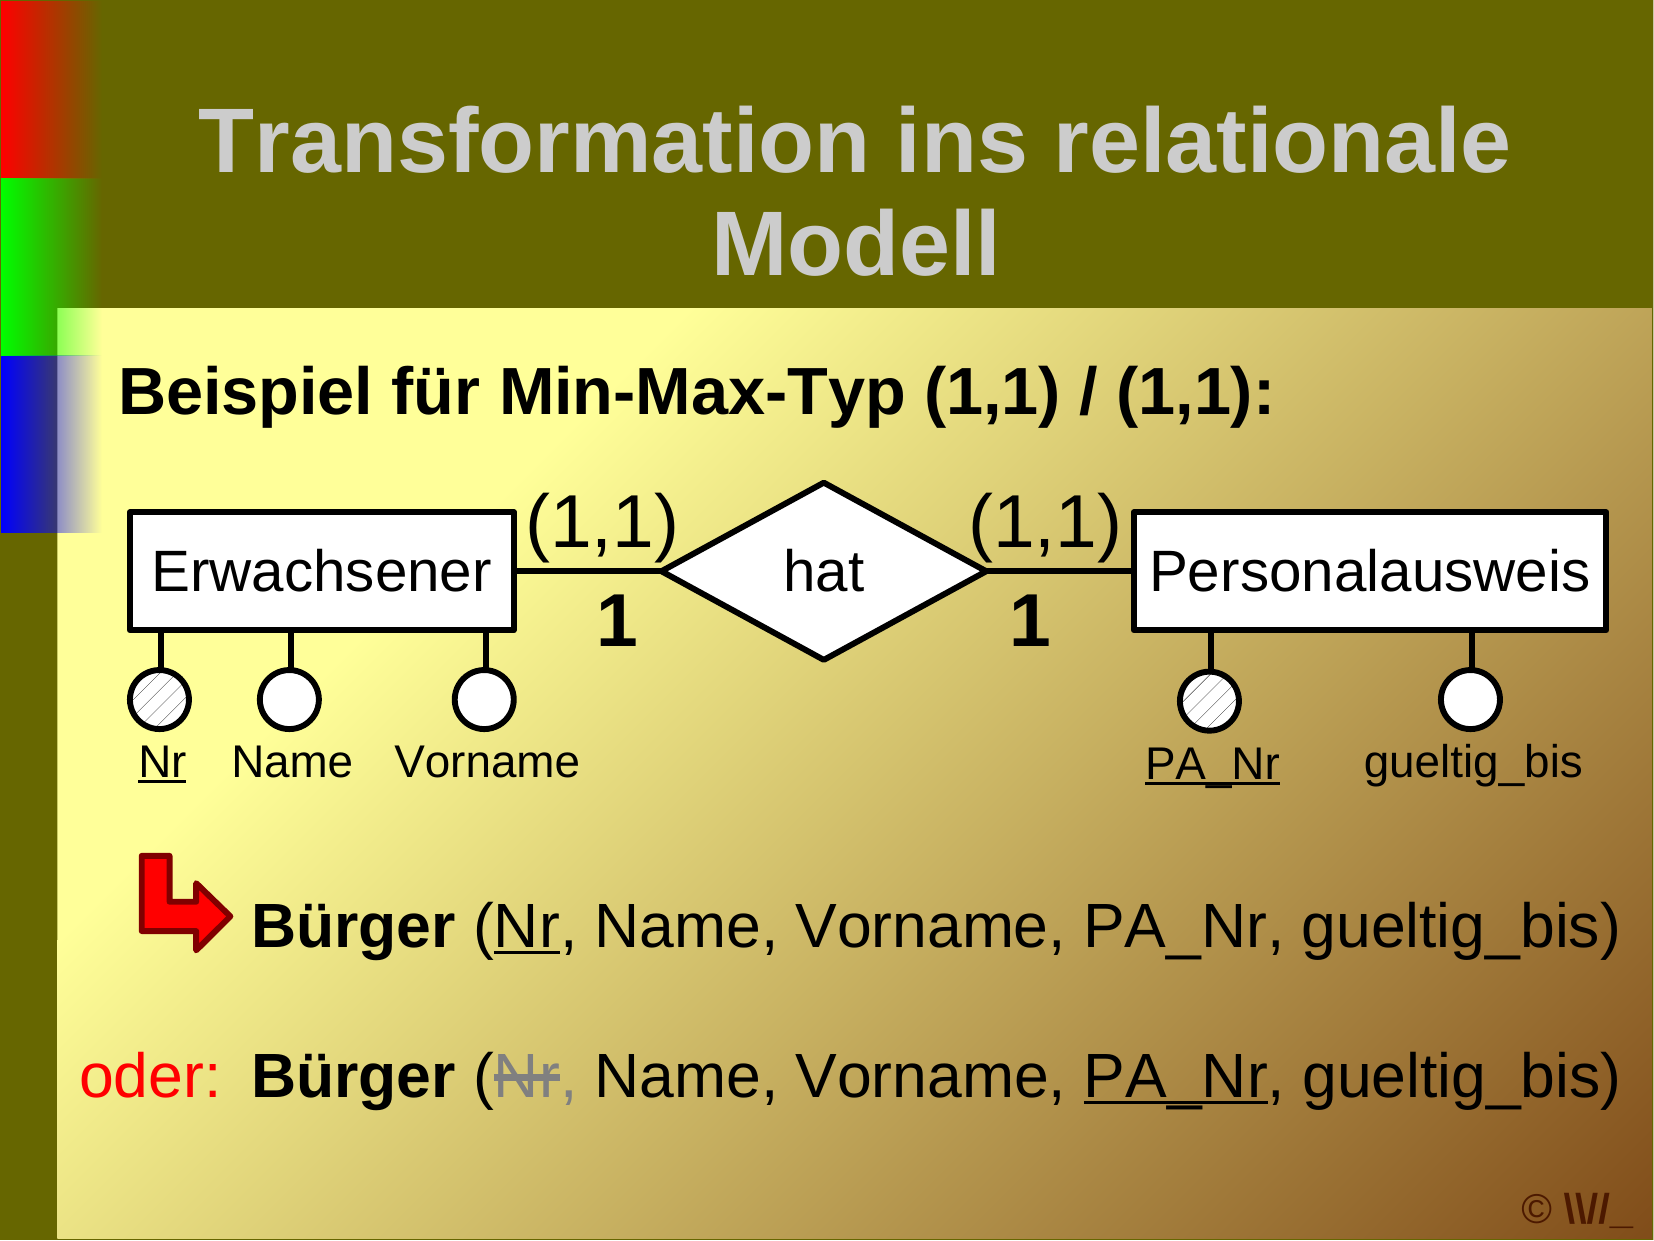

# Transformation ins relationale Modell
Beispiel für Min-Max-Typ (1,1) / (1,1):
(1,1)
(1,1)
hat
Erwachsener
Personalausweis
1
1
Nr
Name
Vorname
gueltig_bis
PA_Nr
Bürger (Nr, Name, Vorname, PA_Nr, gueltig_bis)
oder:
Bürger (Nr, Name, Vorname, PA_Nr, gueltig_bis)